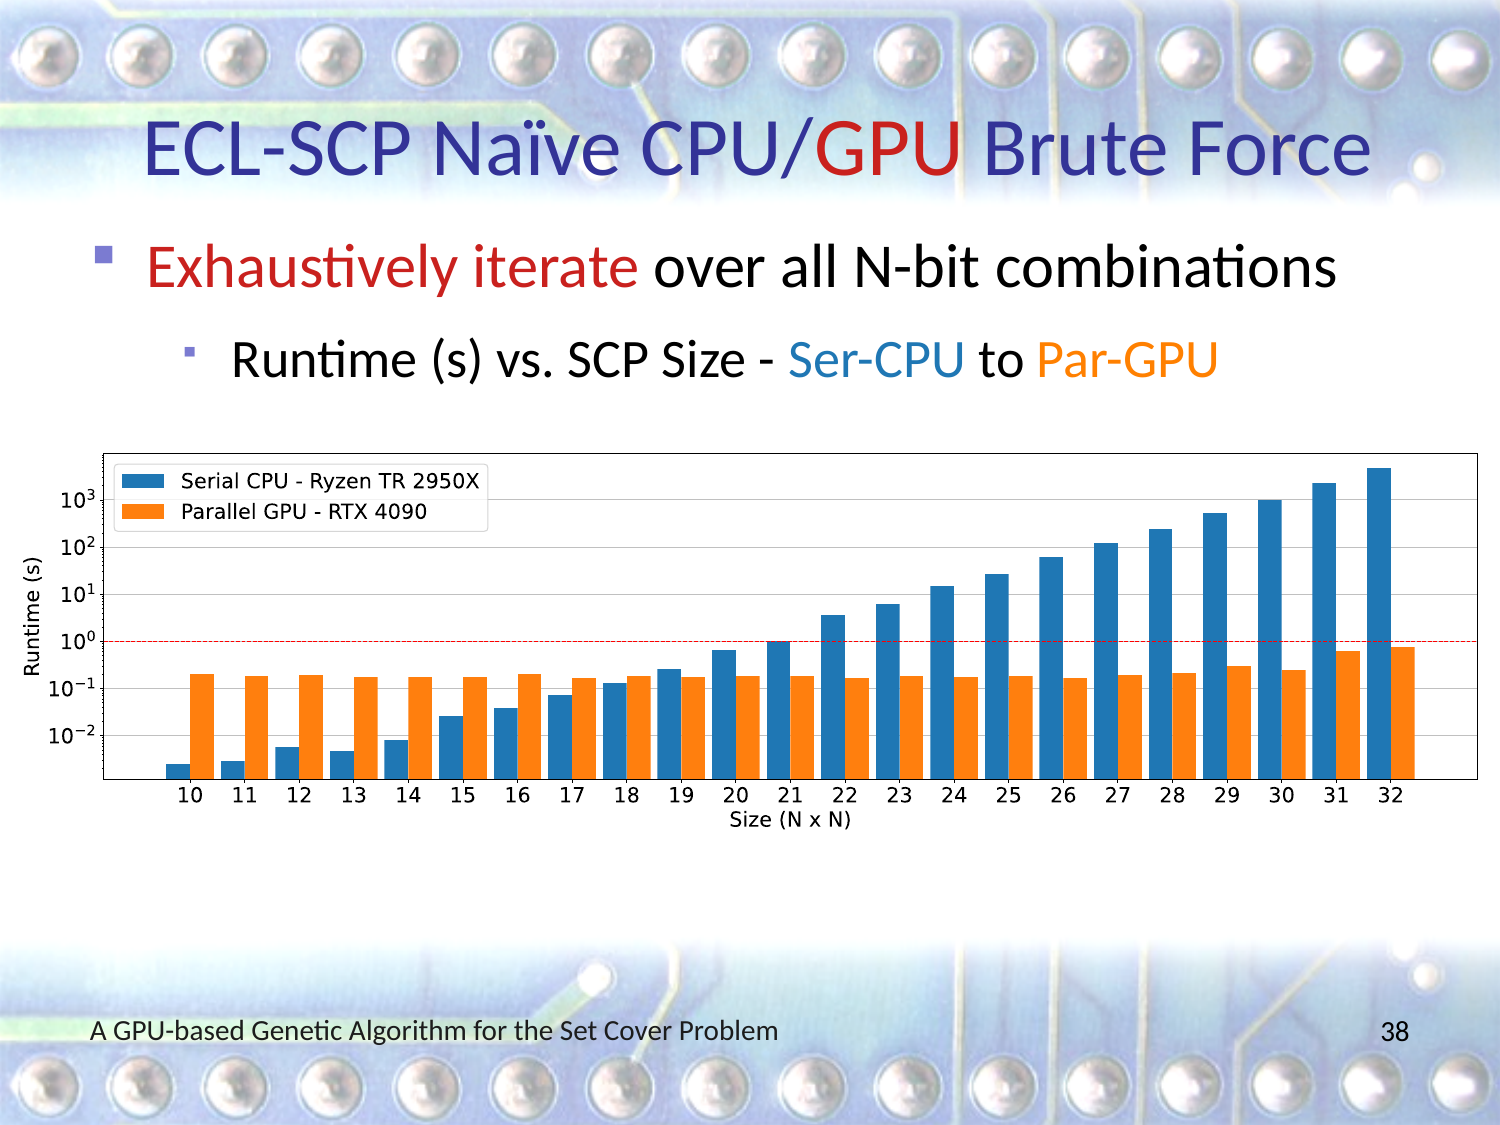

# ECL-SCP Naïve CPU/GPU Brute Force
Exhaustively iterate over all N-bit combinations
Runtime (s) vs. SCP Size - Ser-CPU to Par-GPU
A GPU-based Genetic Algorithm for the Set Cover Problem
38